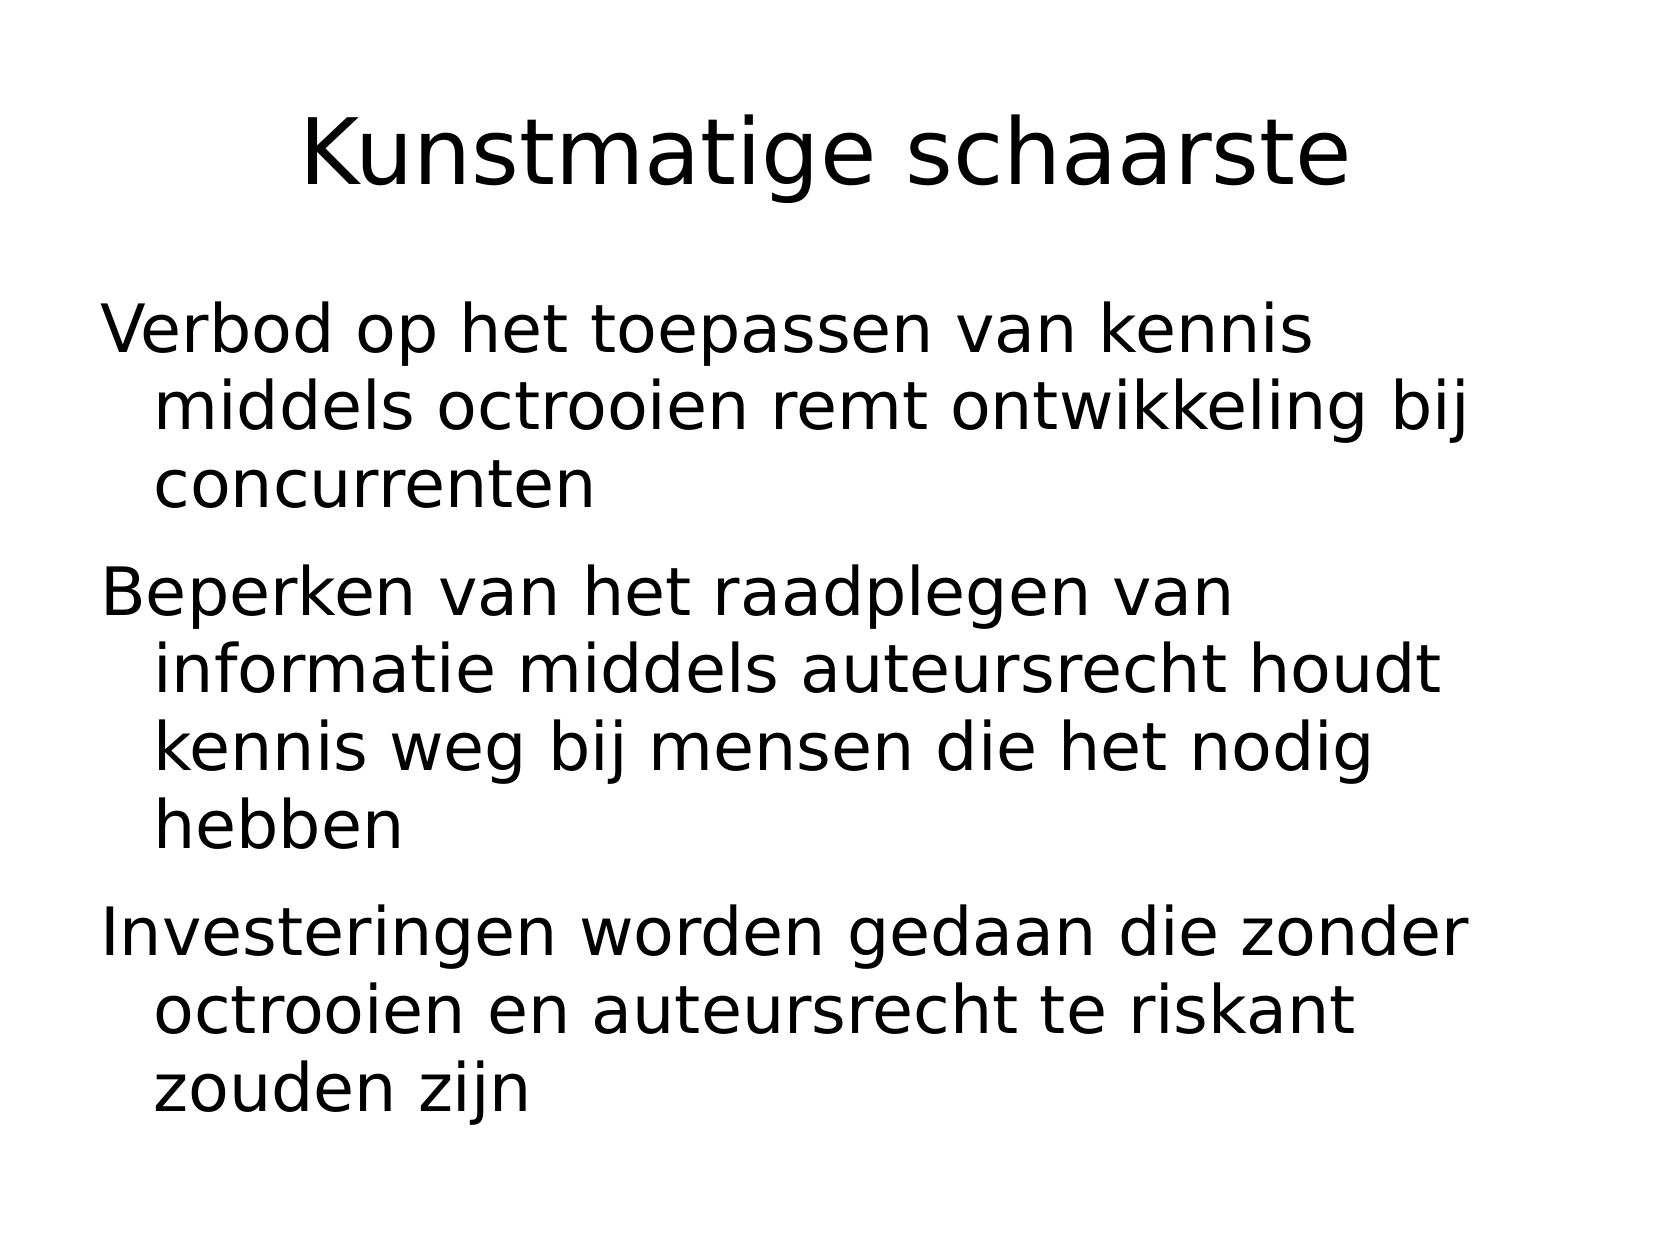

# Kunstmatige schaarste
Verbod op het toepassen van kennis middels octrooien remt ontwikkeling bij concurrenten
Beperken van het raadplegen van informatie middels auteursrecht houdt kennis weg bij mensen die het nodig hebben
Investeringen worden gedaan die zonder octrooien en auteursrecht te riskant zouden zijn